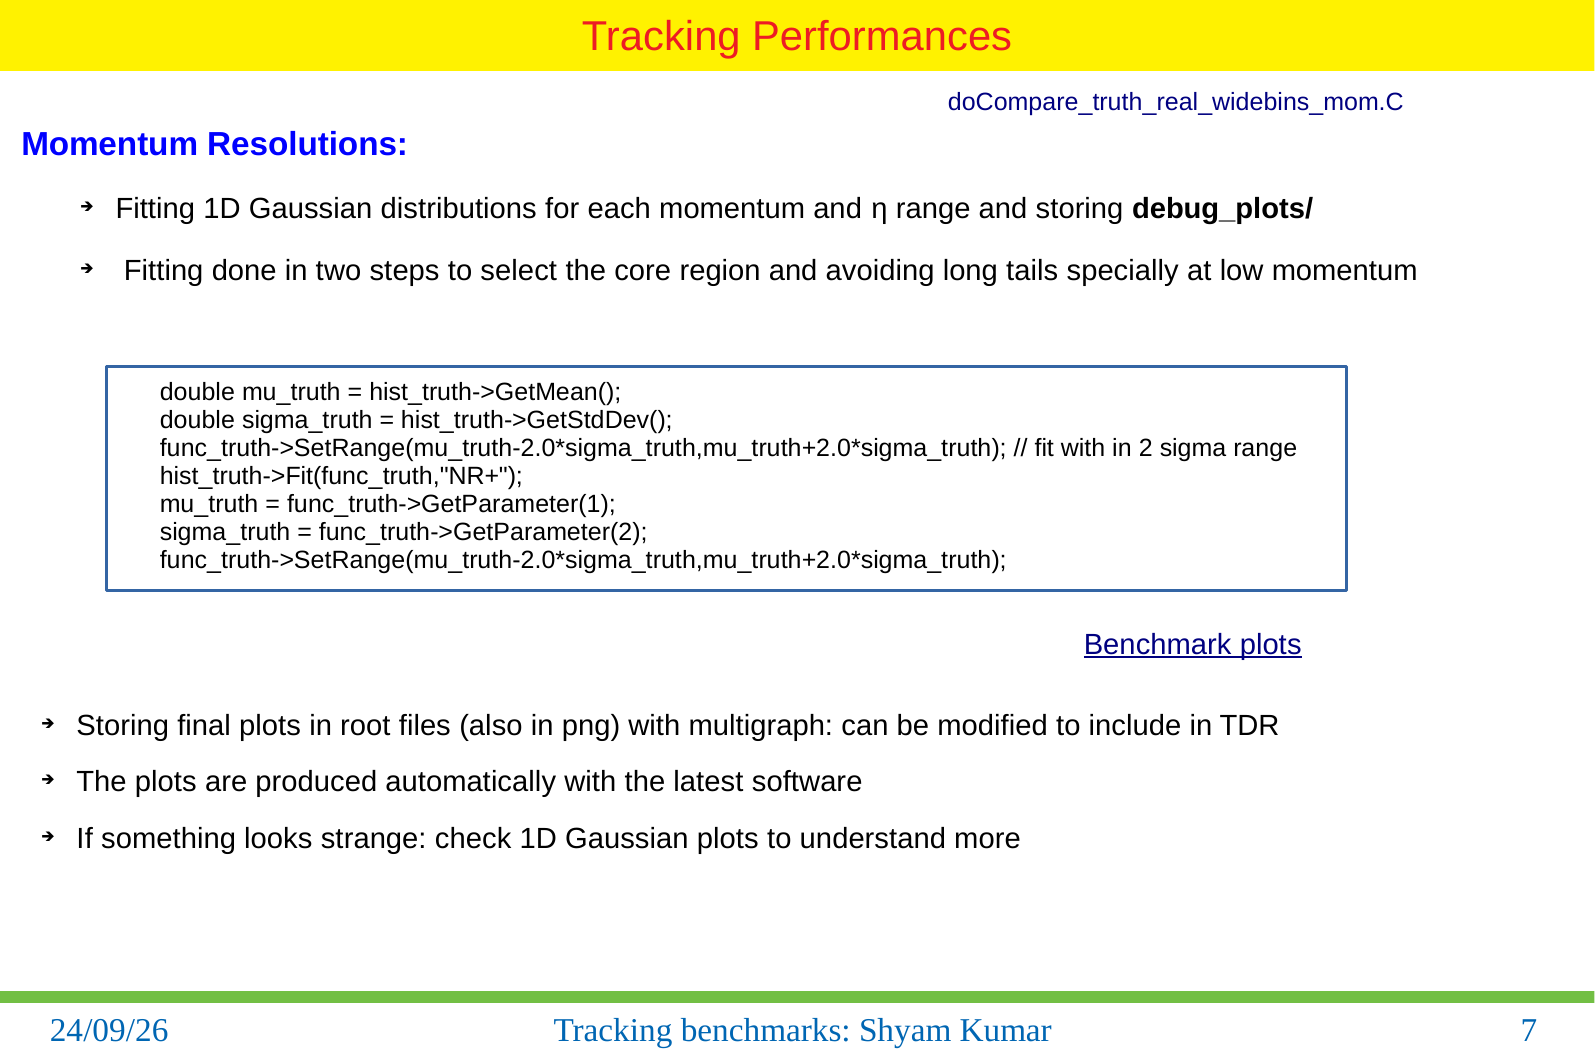

# Tracking Performances
doCompare_truth_real_widebins_mom.C
Momentum Resolutions:
Fitting 1D Gaussian distributions for each momentum and η range and storing debug_plots/
 Fitting done in two steps to select the core region and avoiding long tails specially at low momentum
	 double mu_truth = hist_truth->GetMean();
	 double sigma_truth = hist_truth->GetStdDev();
	 func_truth->SetRange(mu_truth-2.0*sigma_truth,mu_truth+2.0*sigma_truth); // fit with in 2 sigma range
	 hist_truth->Fit(func_truth,"NR+");
	 mu_truth = func_truth->GetParameter(1);
	 sigma_truth = func_truth->GetParameter(2);
	 func_truth->SetRange(mu_truth-2.0*sigma_truth,mu_truth+2.0*sigma_truth);
Benchmark plots
Storing final plots in root files (also in png) with multigraph: can be modified to include in TDR
The plots are produced automatically with the latest software
If something looks strange: check 1D Gaussian plots to understand more
Tracking benchmarks: Shyam Kumar
7